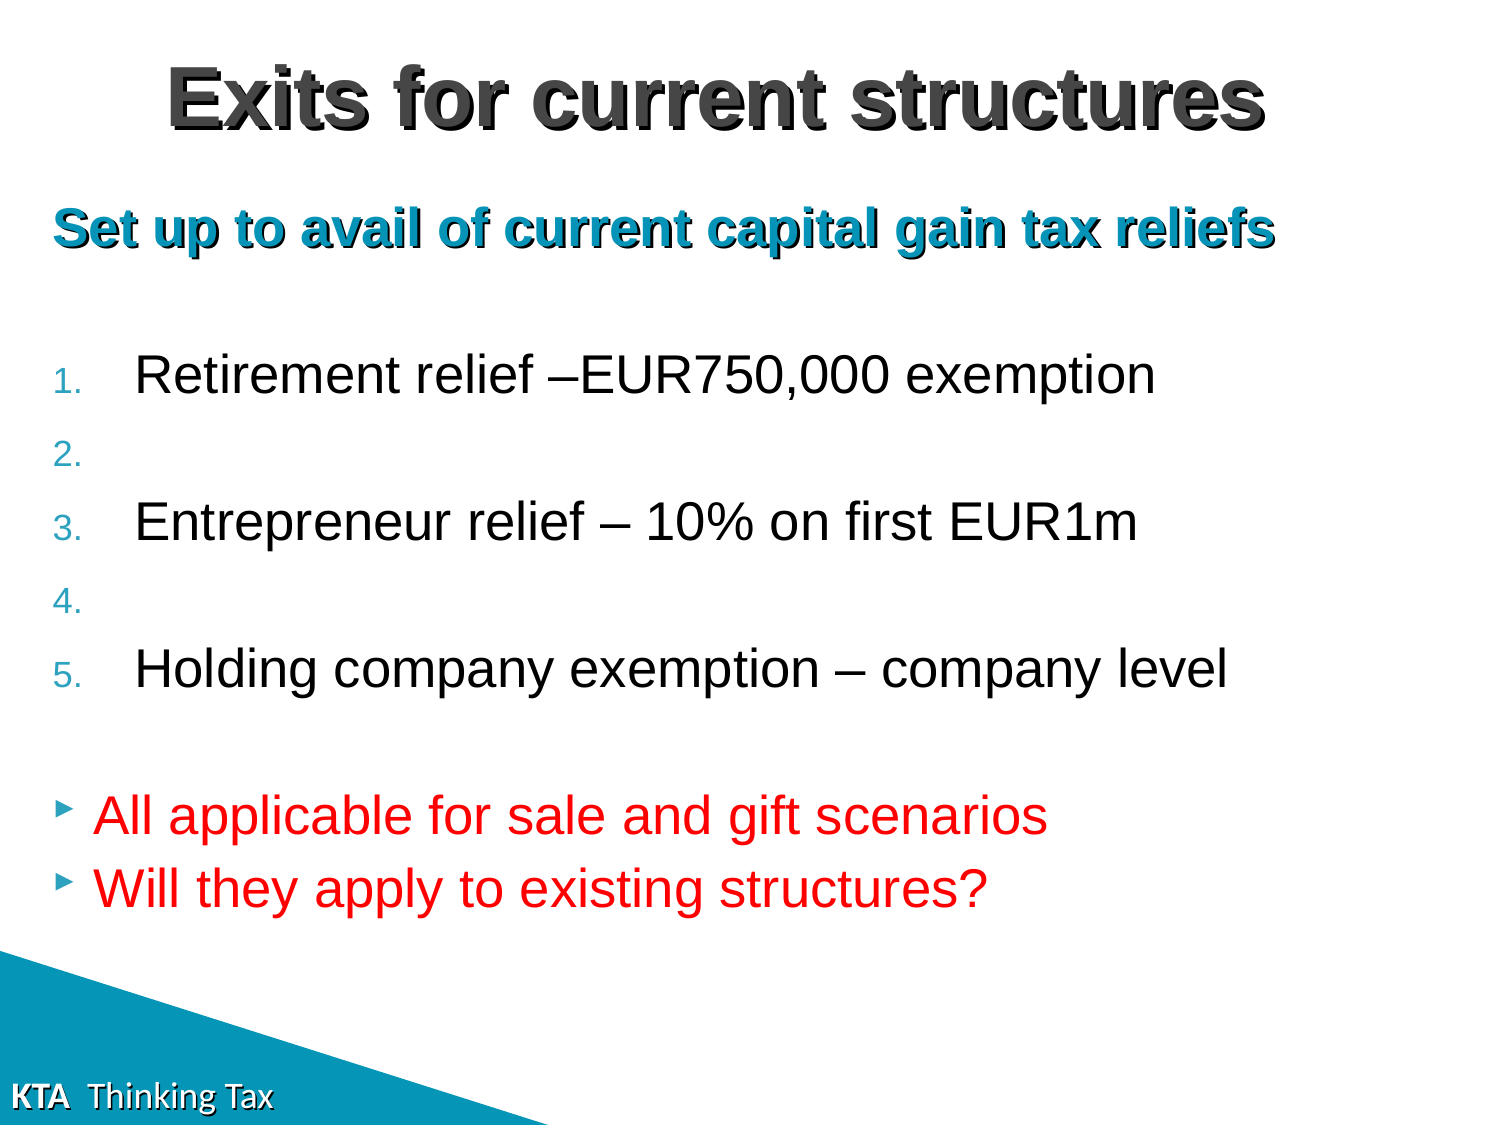

Exits for current structures
# Set up to avail of current capital gain tax reliefs
Retirement relief –EUR750,000 exemption
Entrepreneur relief – 10% on first EUR1m
Holding company exemption – company level
All applicable for sale and gift scenarios
Will they apply to existing structures?